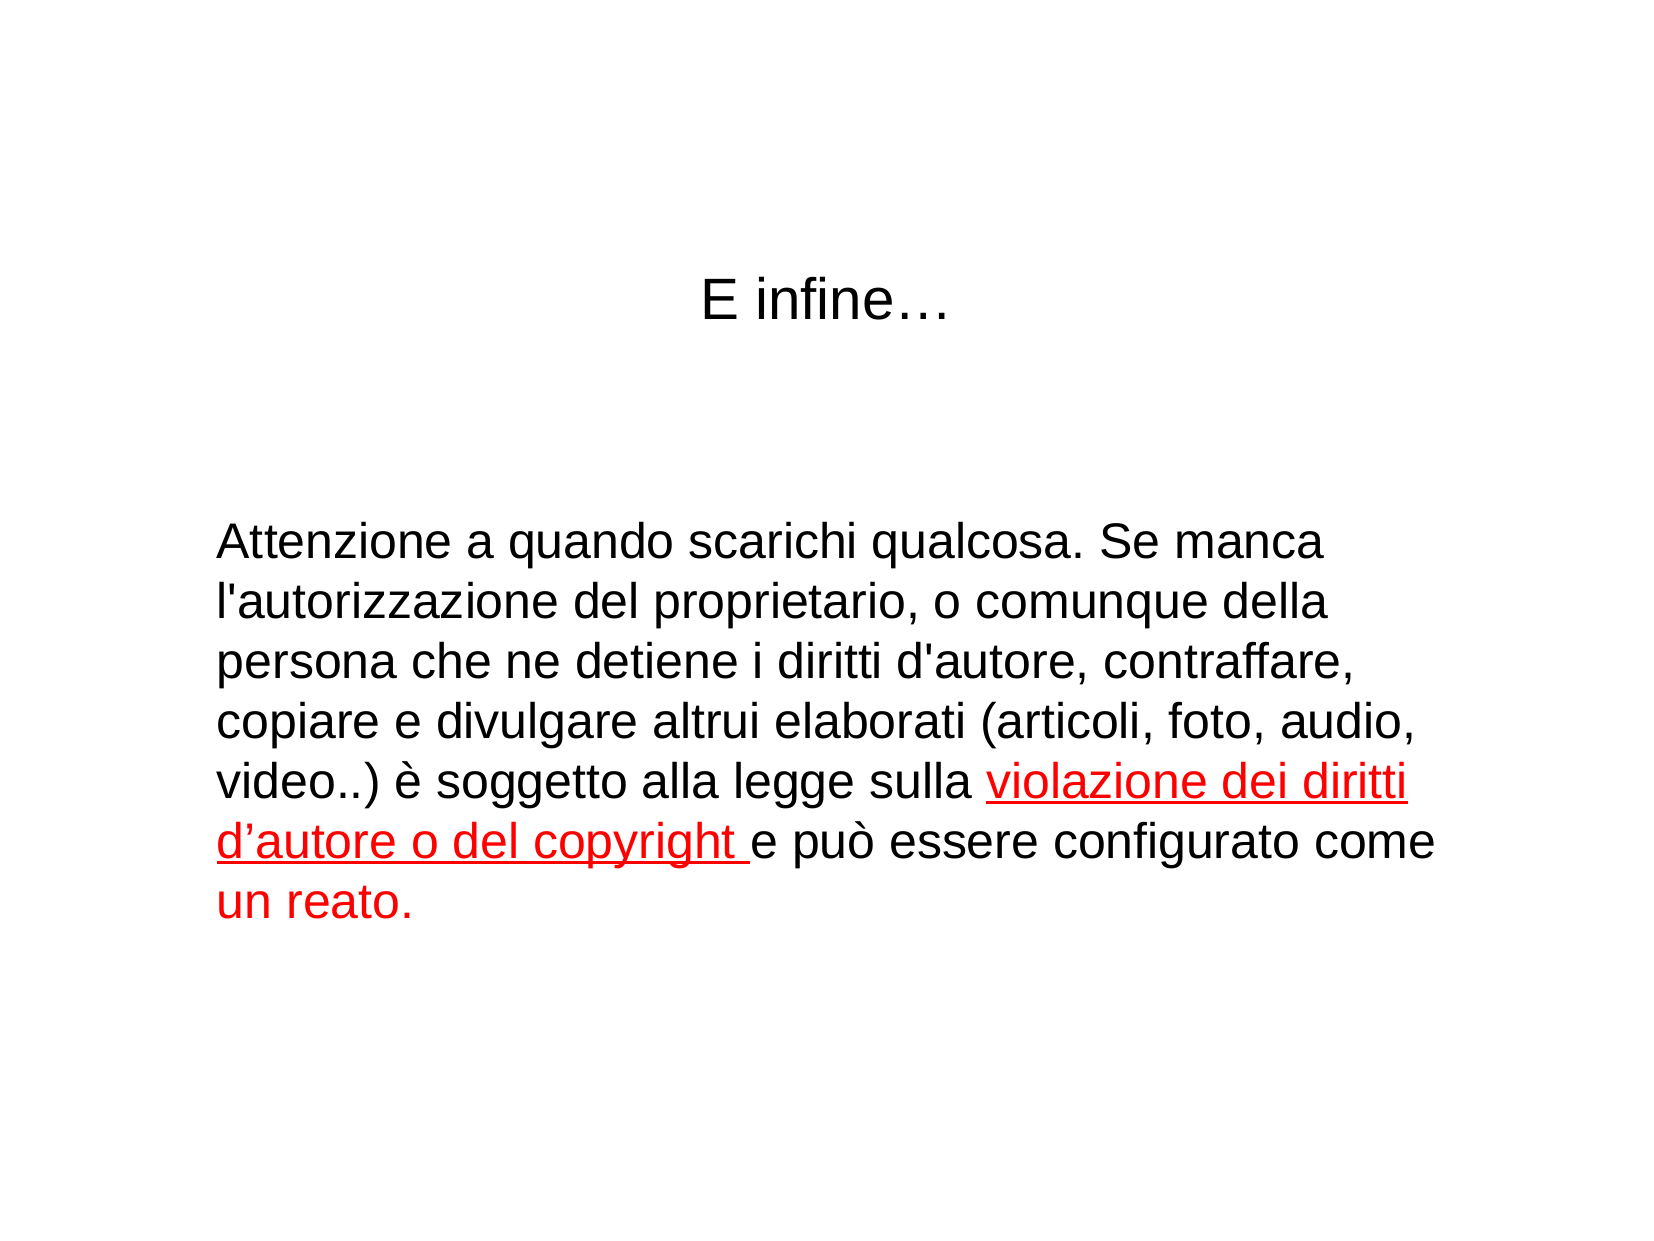

# E infine…
Attenzione a quando scarichi qualcosa. Se manca l'autorizzazione del proprietario, o comunque della persona che ne detiene i diritti d'autore, contraffare, copiare e divulgare altrui elaborati (articoli, foto, audio, video..) è soggetto alla legge sulla violazione dei diritti d’autore o del copyright e può essere configurato come un reato.